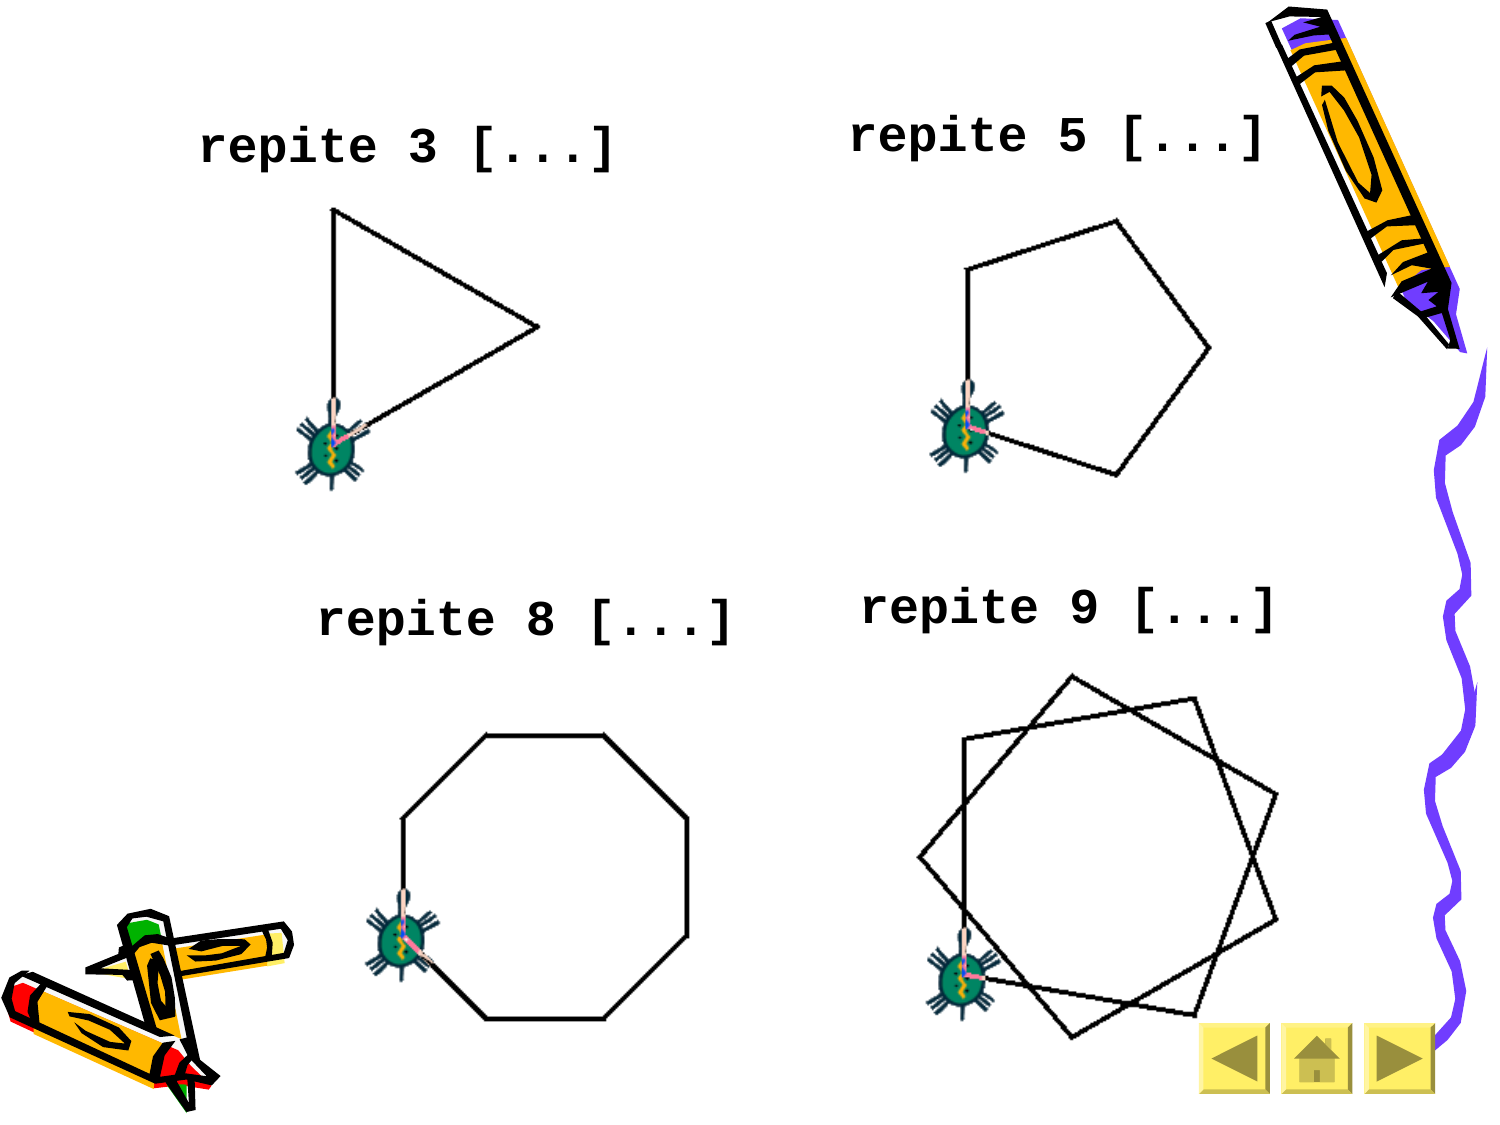

repite 5 [...]
repite 3 [...]
repite 9 [...]
repite 8 [...]